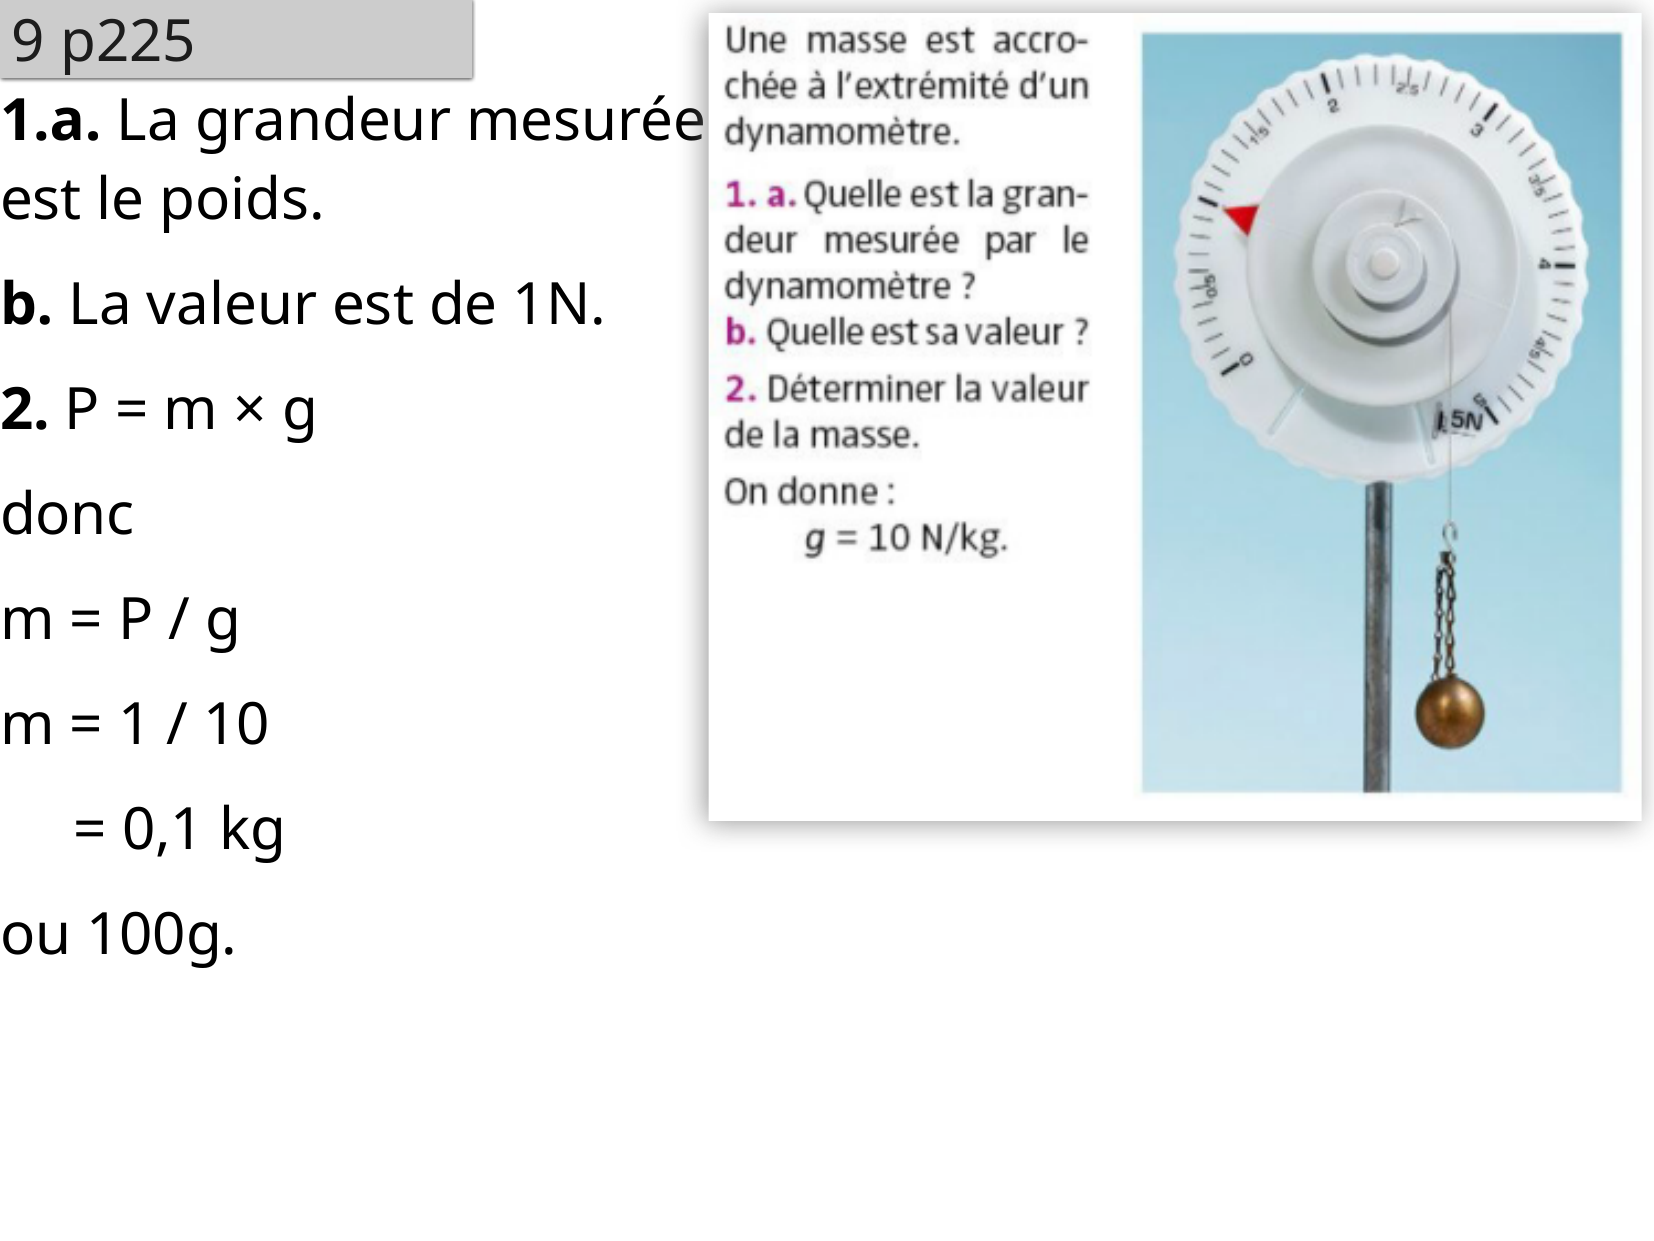

# 9 p225
1.a. La grandeur mesurée
est le poids.
b. La valeur est de 1N.
2. P = m × g
donc
m = P / g
m = 1 / 10
 	= 0,1 kg
ou 100g.